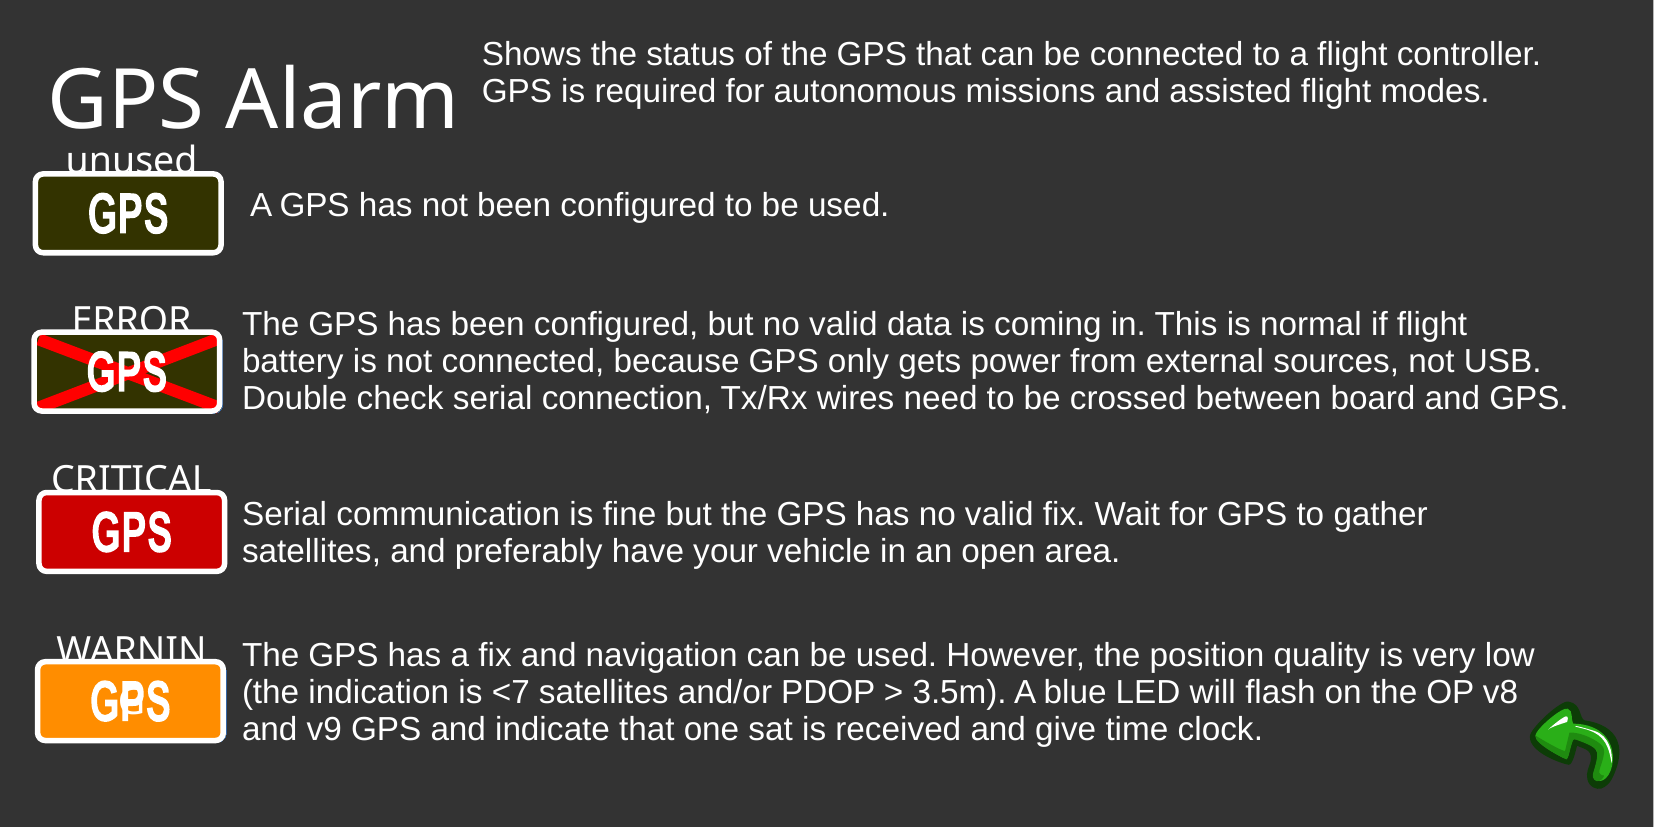

GPS Alarm
Shows the status of the GPS that can be connected to a flight controller. GPS is required for autonomous missions and assisted flight modes.
unused
 A GPS has not been configured to be used.
ERROR
The GPS has been configured, but no valid data is coming in. This is normal if flight battery is not connected, because GPS only gets power from external sources, not USB.
Double check serial connection, Tx/Rx wires need to be crossed between board and GPS.
CRITICAL
Serial communication is fine but the GPS has no valid fix. Wait for GPS to gather satellites, and preferably have your vehicle in an open area.
WARNING
The GPS has a fix and navigation can be used. However, the position quality is very low (the indication is <7 satellites and/or PDOP > 3.5m). A blue LED will flash on the OP v8 and v9 GPS and indicate that one sat is received and give time clock.